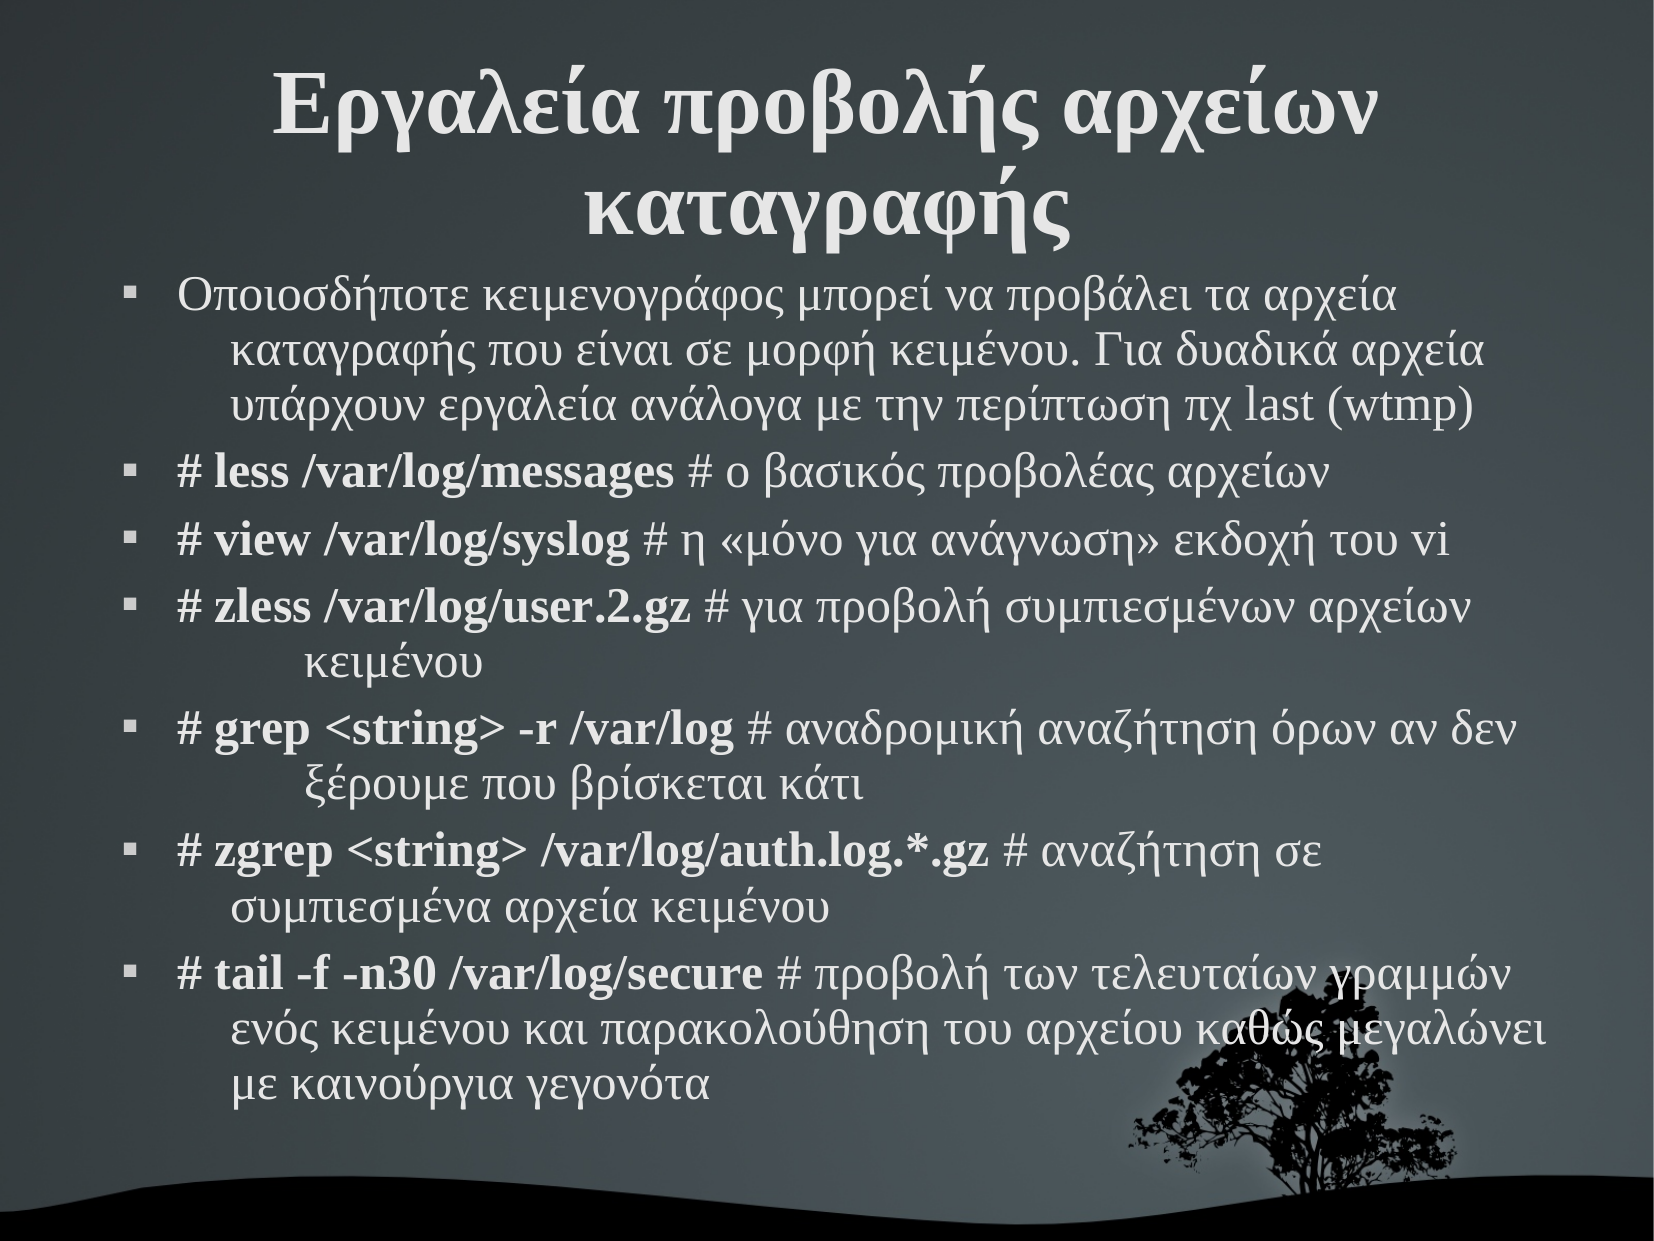

# Εργαλεία προβολής αρχείων καταγραφής
Οποιοσδήποτε κειμενογράφος μπορεί να προβάλει τα αρχεία καταγραφής που είναι σε μορφή κειμένου. Για δυαδικά αρχεία υπάρχουν εργαλεία ανάλογα με την περίπτωση πχ last (wtmp)
# less /var/log/messages # ο βασικός προβολέας αρχείων
# view /var/log/syslog # η «μόνο για ανάγνωση» εκδοχή του vi
# zless /var/log/user.2.gz # για προβολή συμπιεσμένων αρχείων 			κειμένου
# grep <string> -r /var/log # αναδρομική αναζήτηση όρων αν δεν 		ξέρουμε που βρίσκεται κάτι
# zgrep <string> /var/log/auth.log.*.gz # αναζήτηση σε συμπιεσμένα αρχεία κειμένου
# tail -f -n30 /var/log/secure # προβολή των τελευταίων γραμμών ενός κειμένου και παρακολούθηση του αρχείου καθώς μεγαλώνει με καινούργια γεγονότα